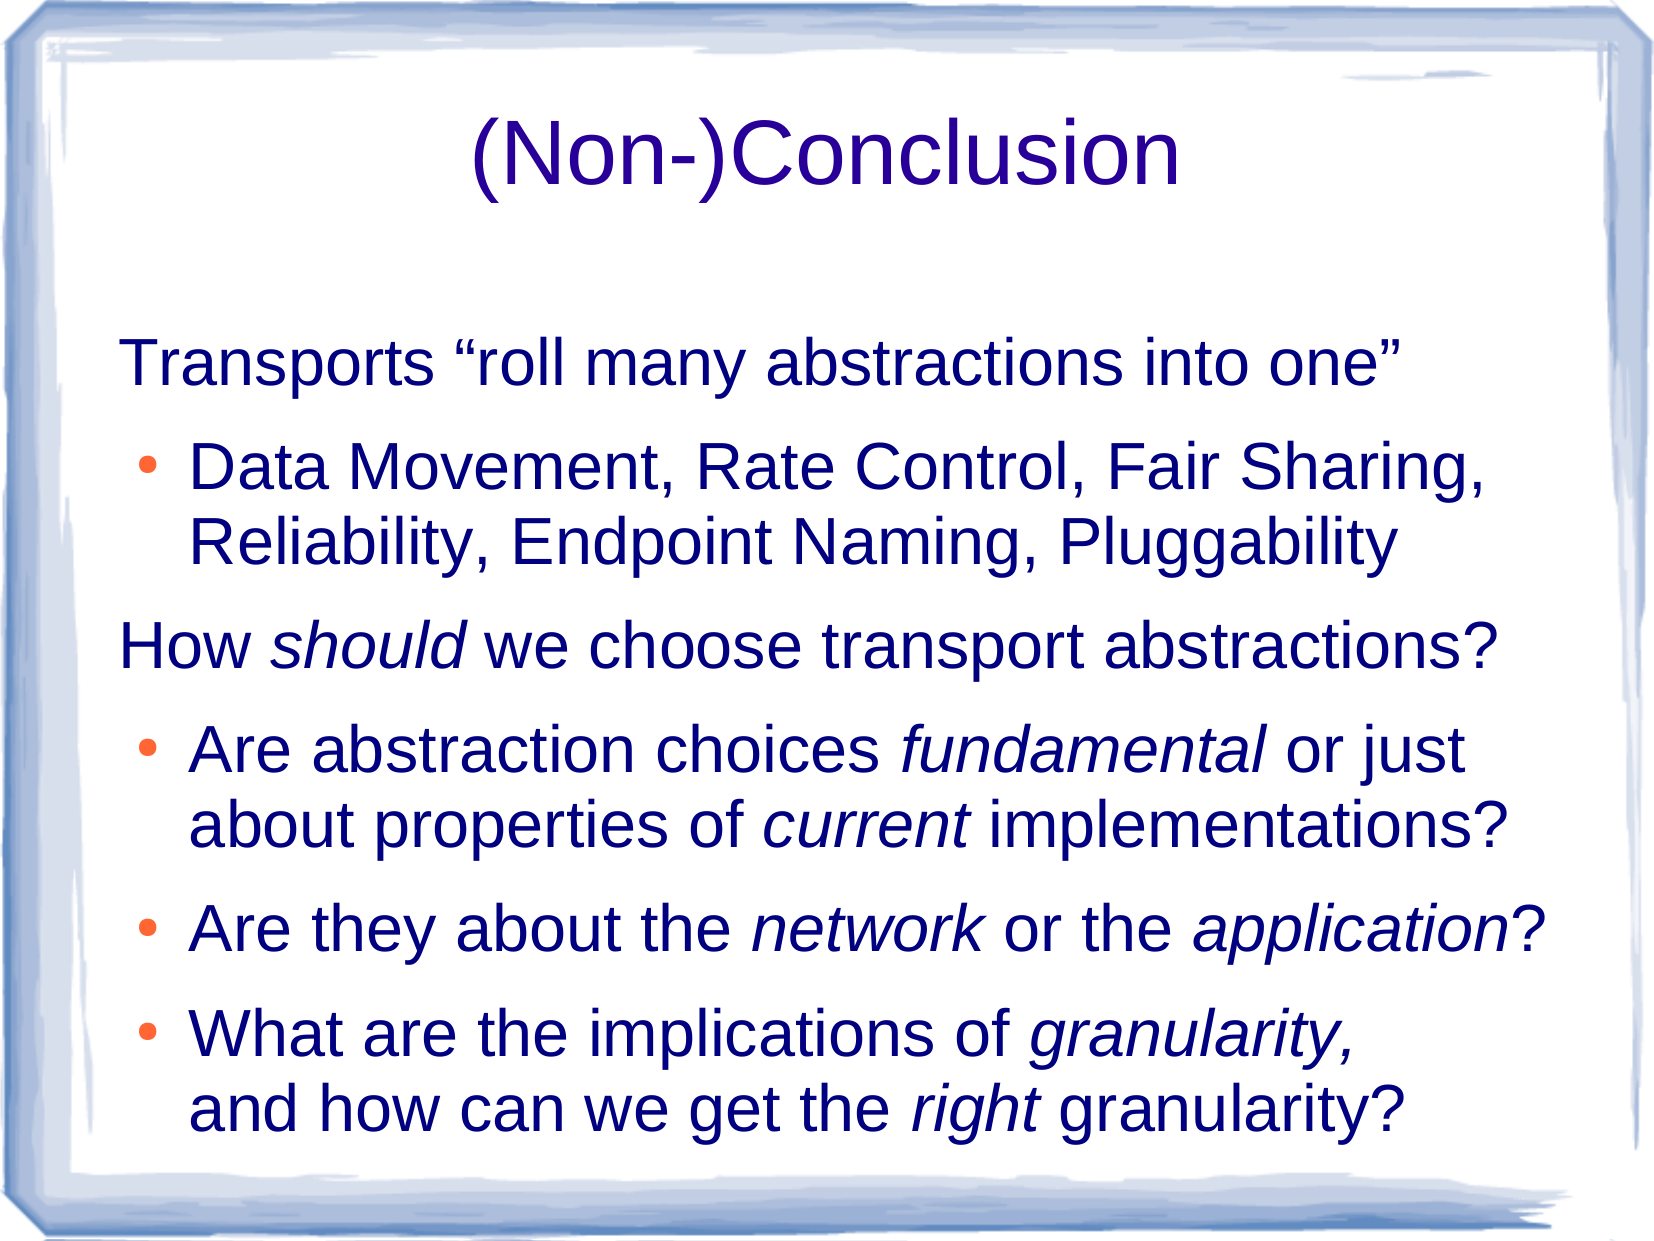

# (Non-)Conclusion
Transports “roll many abstractions into one”
Data Movement, Rate Control, Fair Sharing,
Reliability, Endpoint Naming, Pluggability
How should we choose transport abstractions?
Are abstraction choices fundamental or just about properties of current implementations?
Are they about the network or the application?
What are the implications of granularity,
and how can we get the right granularity?